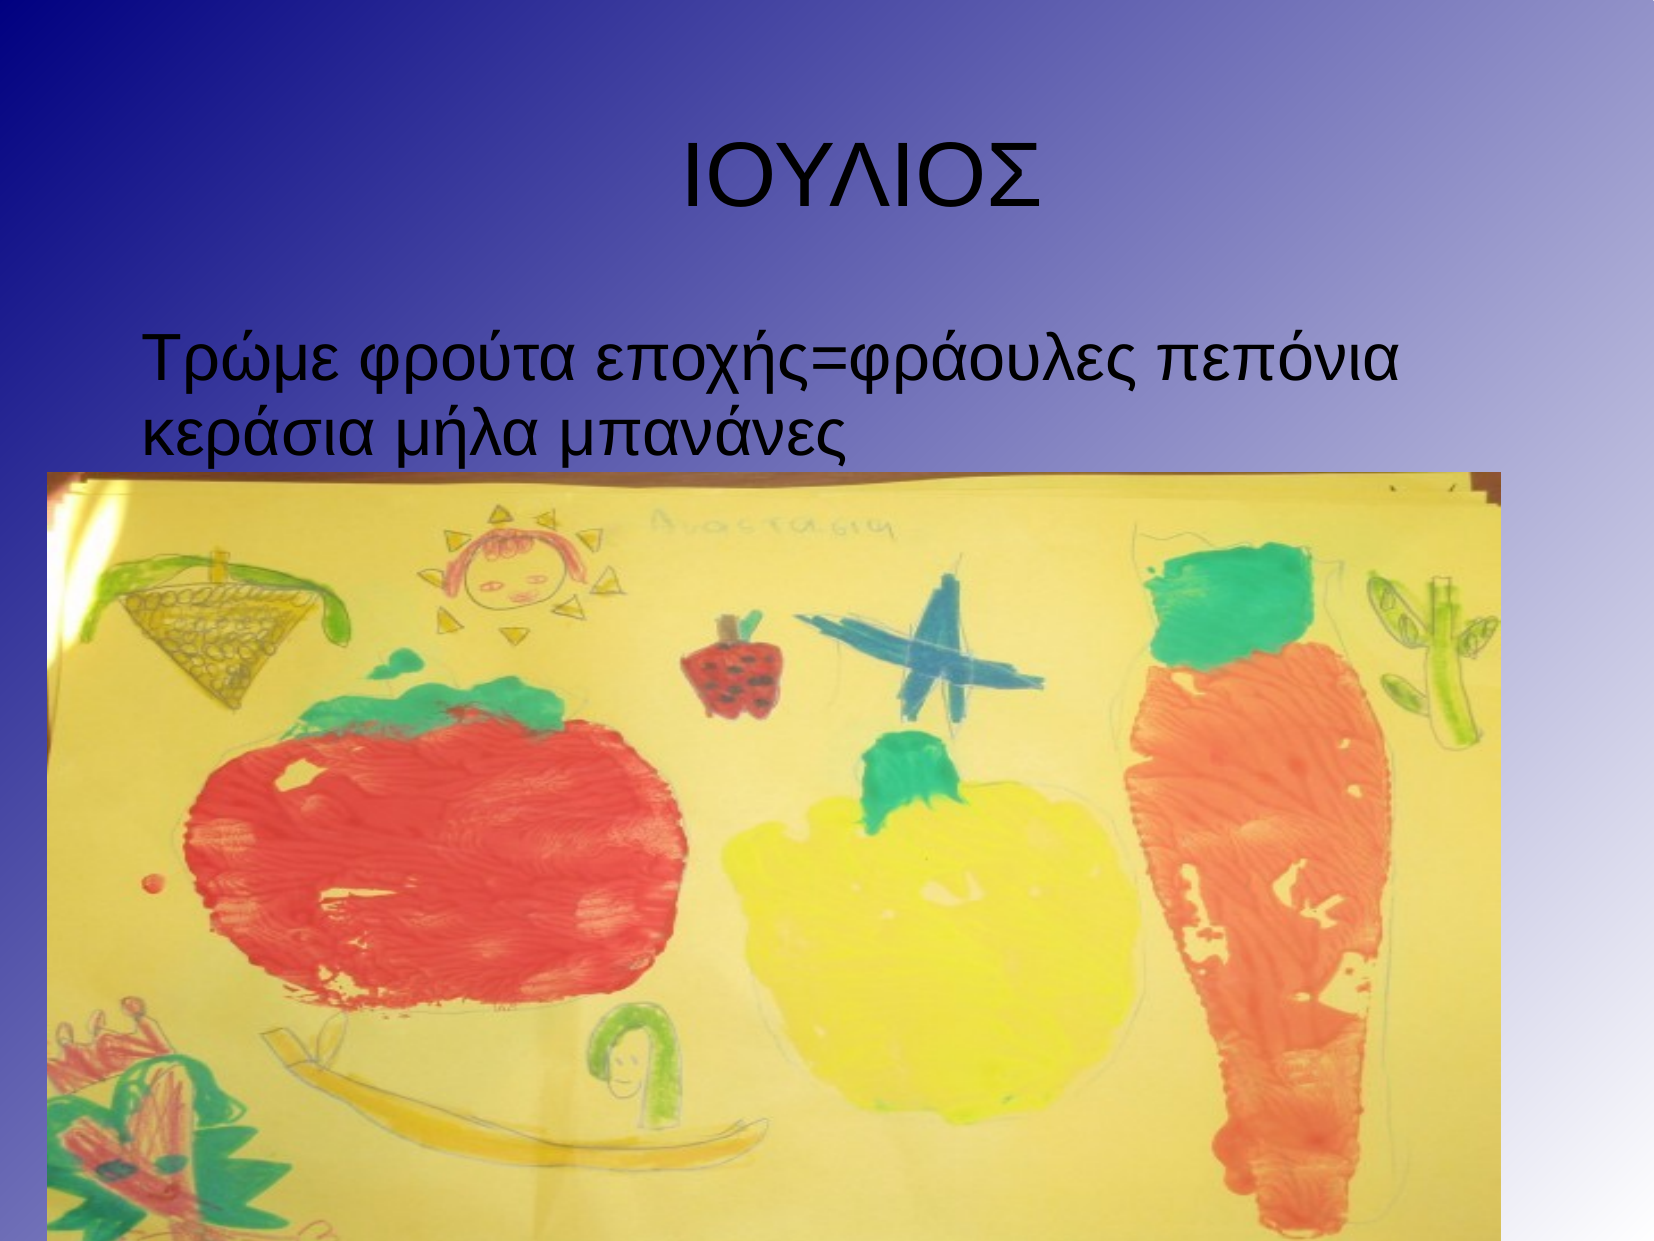

# ΙΟΥΛΙΟΣ
Τρώμε φρούτα εποχής=φράουλες πεπόνια κεράσια μήλα μπανάνες